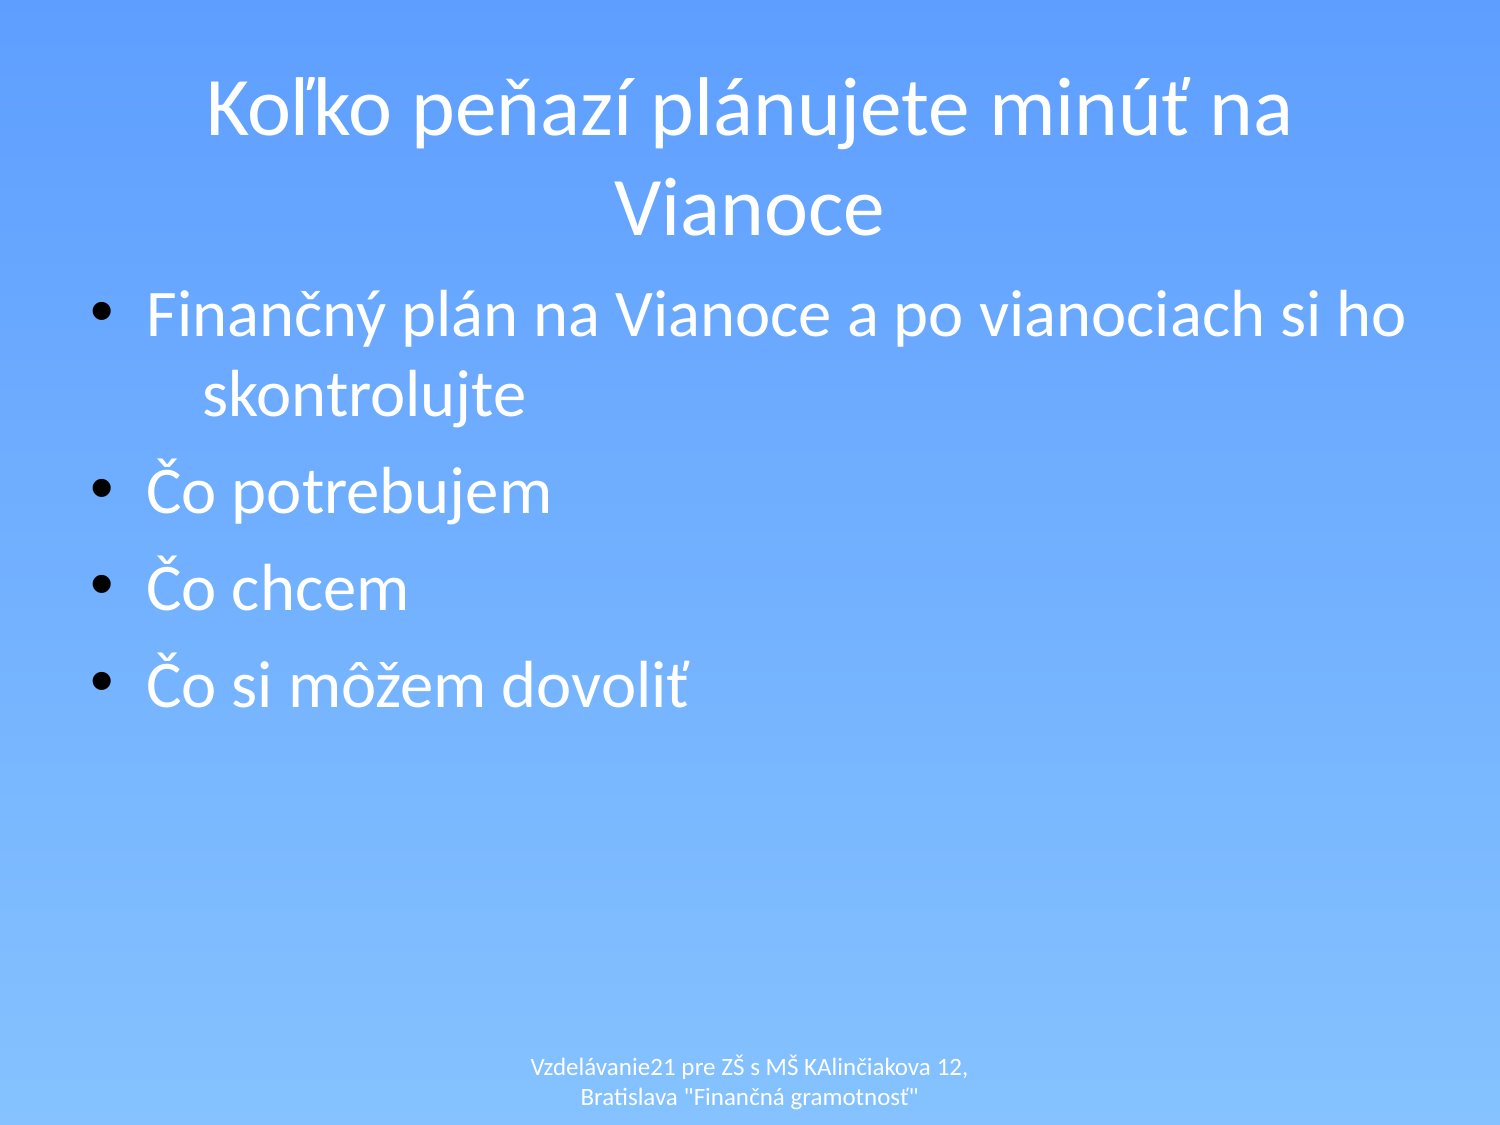

# Koľko peňazí plánujete minúť na Vianoce
Finančný plán na Vianoce a po vianociach si ho skontrolujte
Čo potrebujem
Čo chcem
Čo si môžem dovoliť
Vzdelávanie21 pre ZŠ s MŠ KAlinčiakova 12, Bratislava "Finančná gramotnosť"